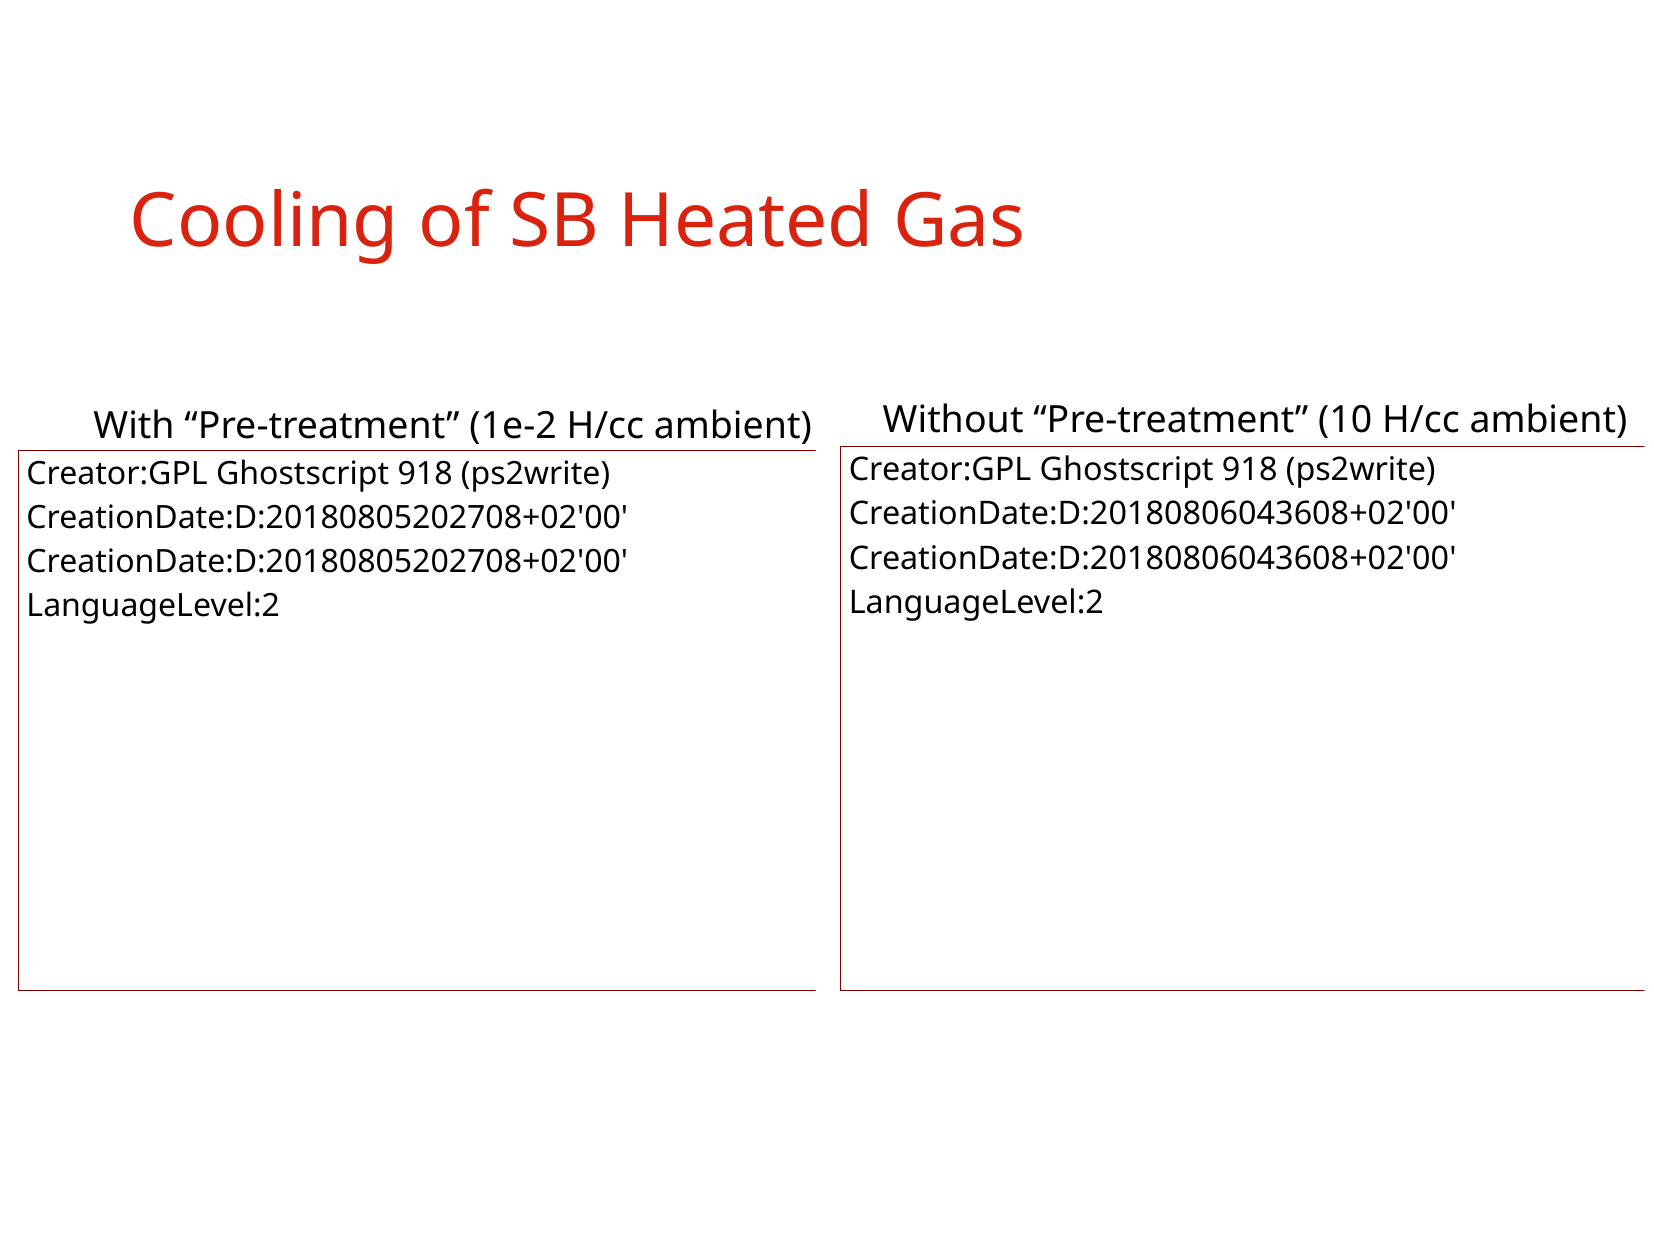

# Cooling of SB Heated Gas
Without “Pre-treatment” (10 H/cc ambient)
With “Pre-treatment” (1e-2 H/cc ambient)